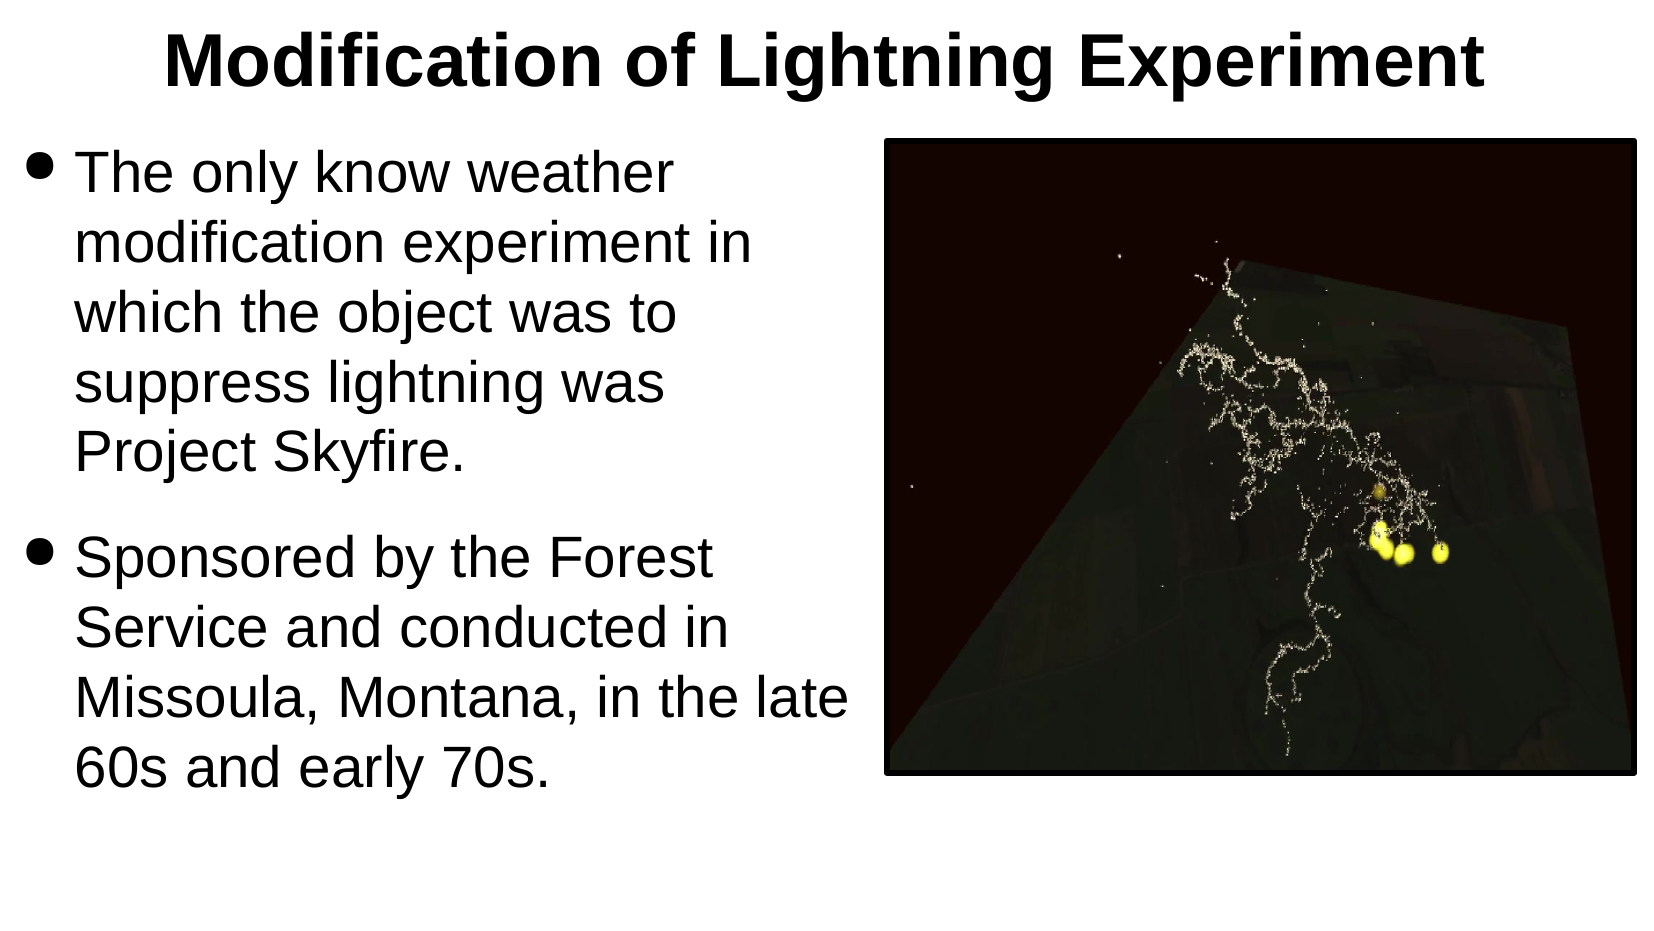

# Modification of Lightning Experiment
 The only know weather modification experiment in which the object was to suppress lightning was Project Skyfire.
 Sponsored by the Forest Service and conducted in Missoula, Montana, in the late 60s and early 70s.